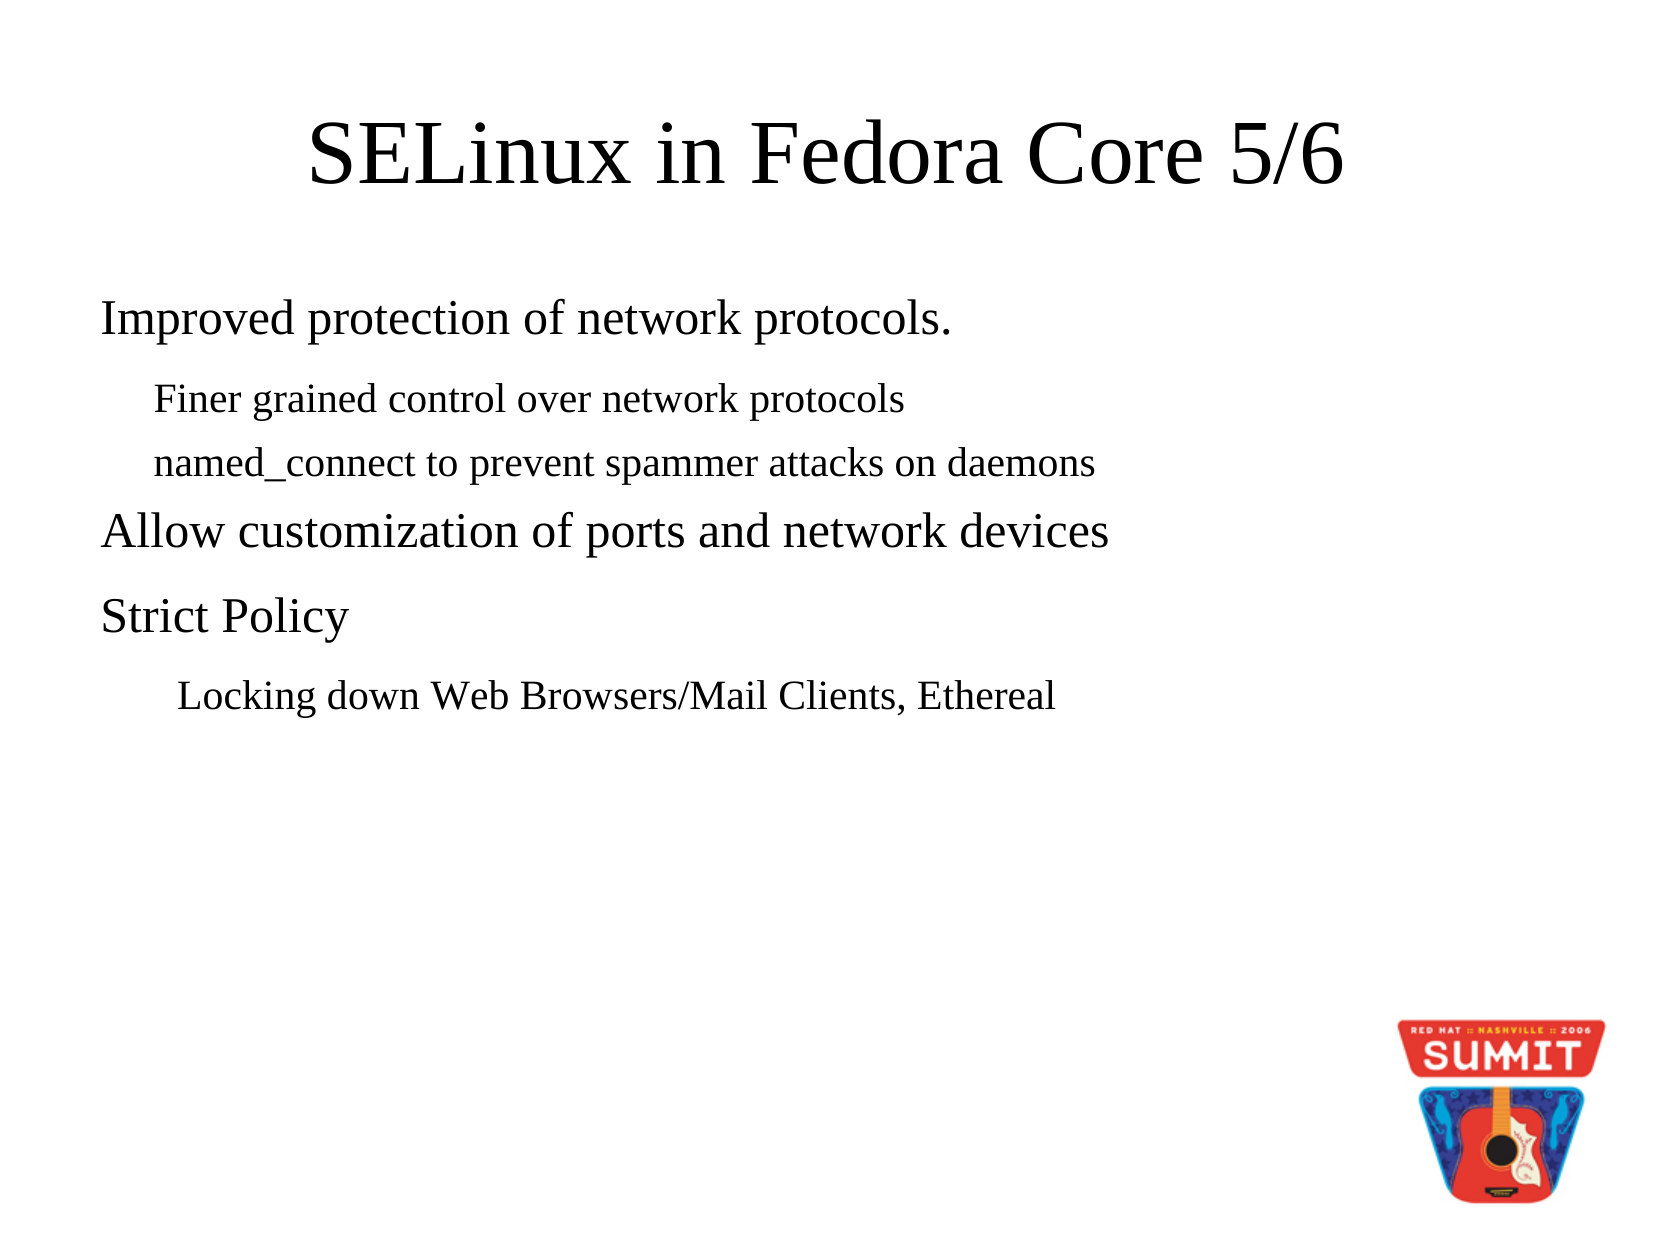

# SELinux in Fedora Core 5/6
Improved protection of network protocols.
Finer grained control over network protocols
named_connect to prevent spammer attacks on daemons
Allow customization of ports and network devices
Strict Policy
Locking down Web Browsers/Mail Clients, Ethereal